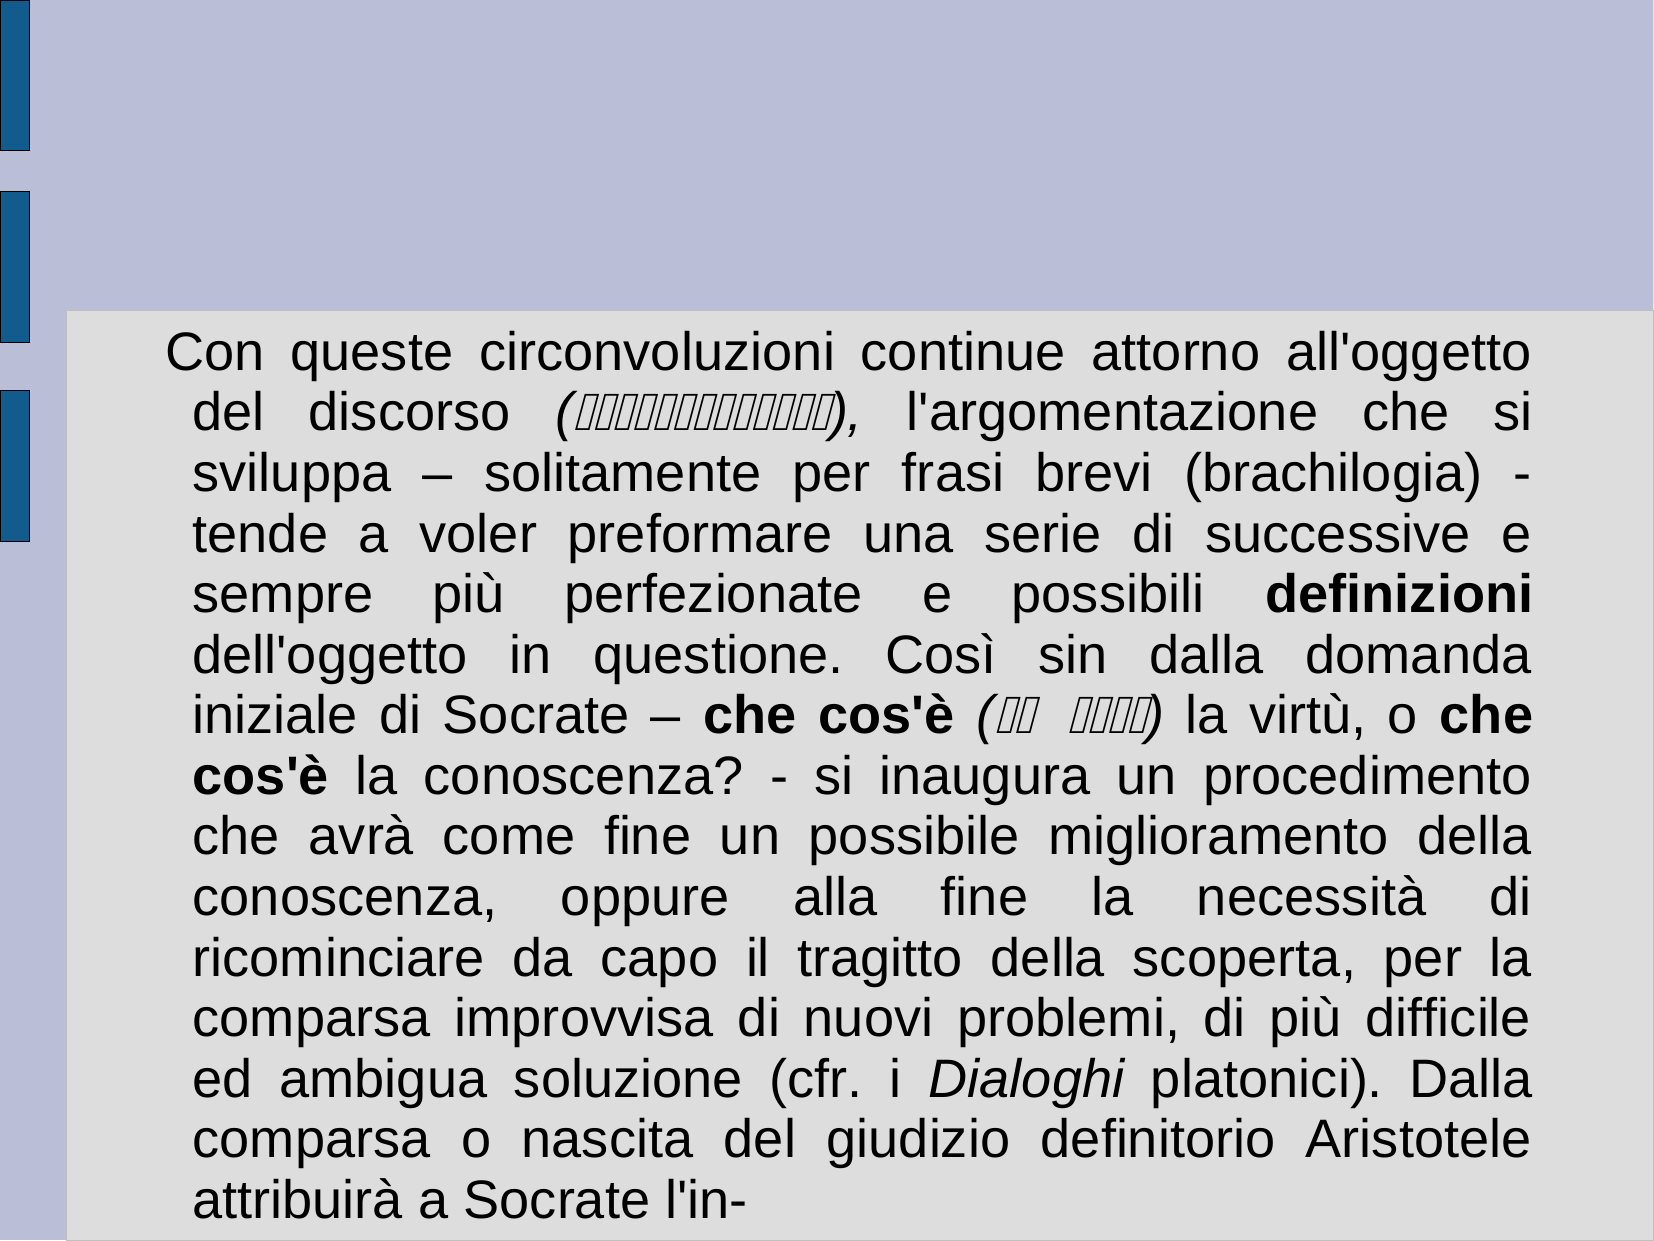

#
 Con queste circonvoluzioni continue attorno all'oggetto del discorso (), l'argomentazione che si sviluppa – solitamente per frasi brevi (brachilogia) - tende a voler preformare una serie di successive e sempre più perfezionate e possibili definizioni dell'oggetto in questione. Così sin dalla domanda iniziale di Socrate – che cos'è ( ) la virtù, o che cos'è la conoscenza? - si inaugura un procedimento che avrà come fine un possibile miglioramento della conoscenza, oppure alla fine la necessità di ricominciare da capo il tragitto della scoperta, per la comparsa improvvisa di nuovi problemi, di più difficile ed ambigua soluzione (cfr. i Dialoghi platonici). Dalla comparsa o nascita del giudizio definitorio Aristotele attribuirà a Socrate l'in-